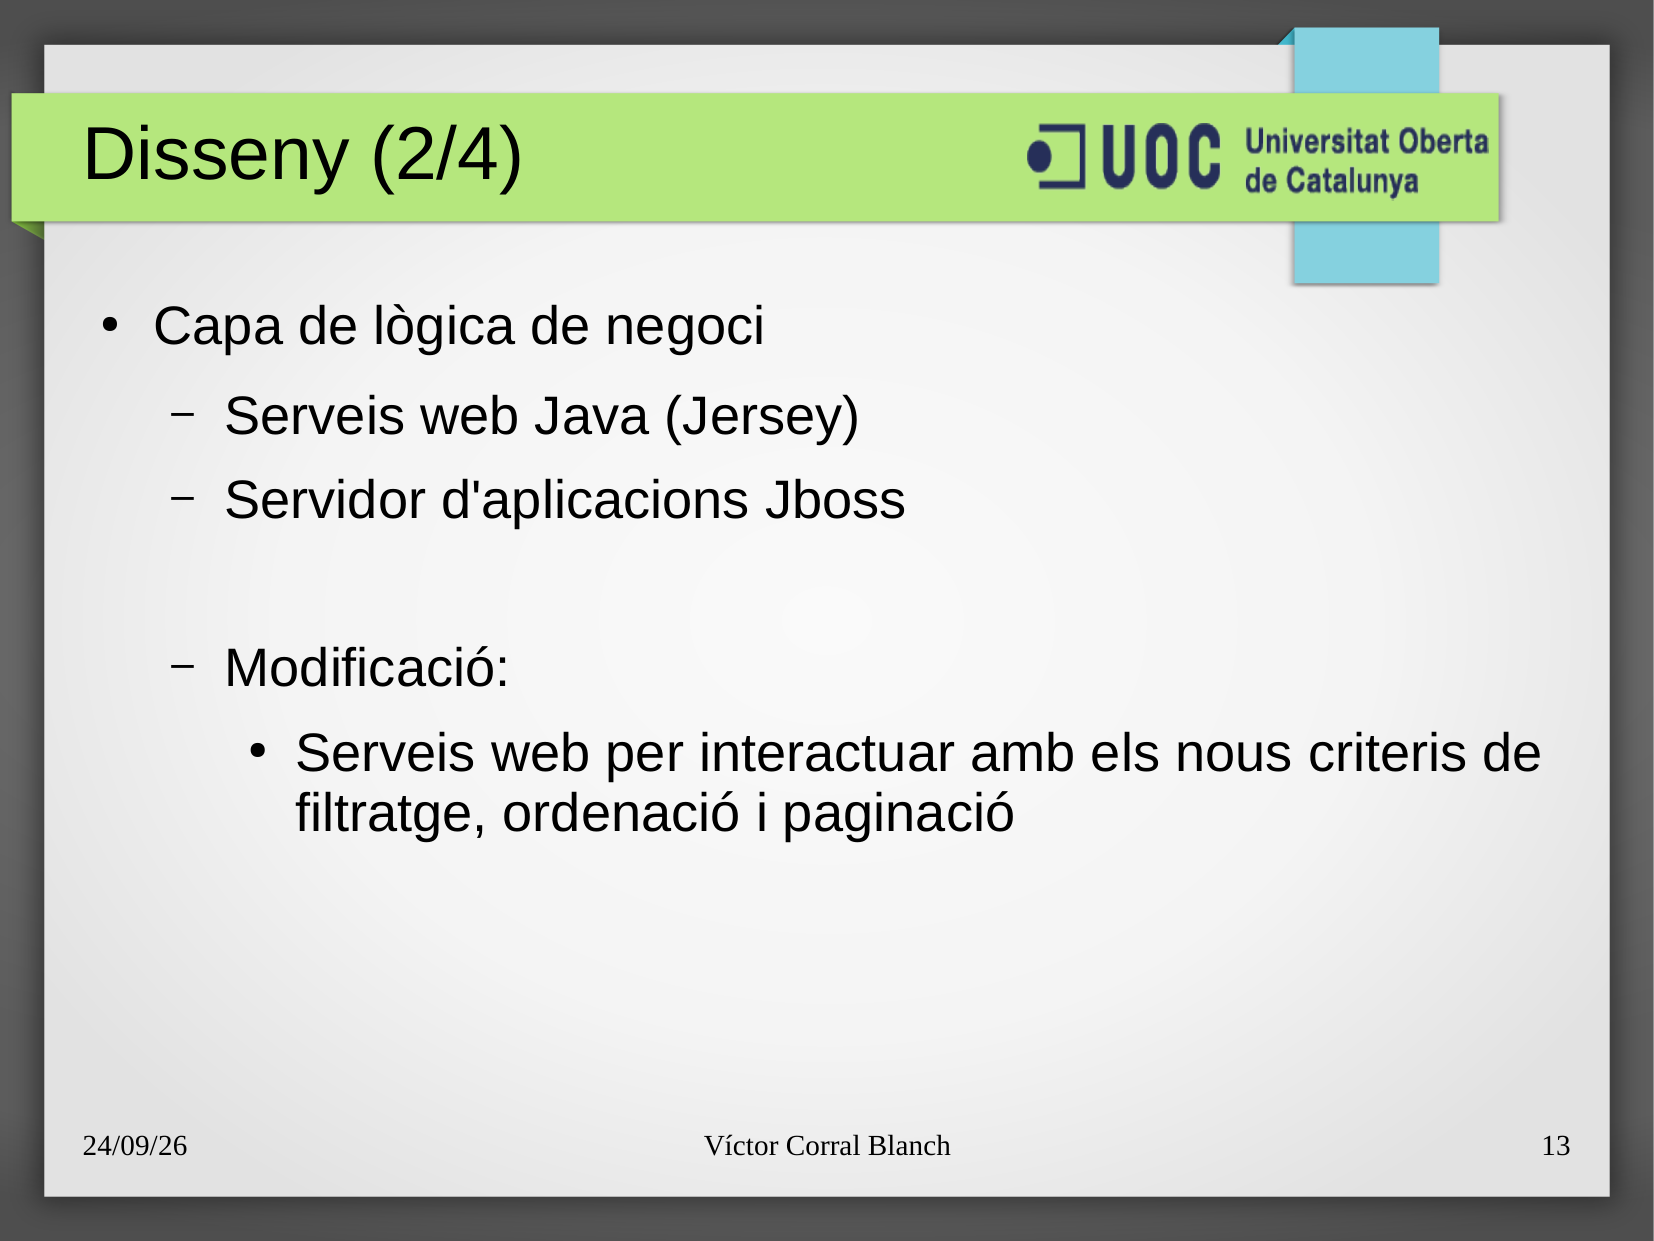

# Disseny (2/4)
Capa de lògica de negoci
Serveis web Java (Jersey)
Servidor d'aplicacions Jboss
Modificació:
Serveis web per interactuar amb els nous criteris de filtratge, ordenació i paginació
Víctor Corral Blanch
13